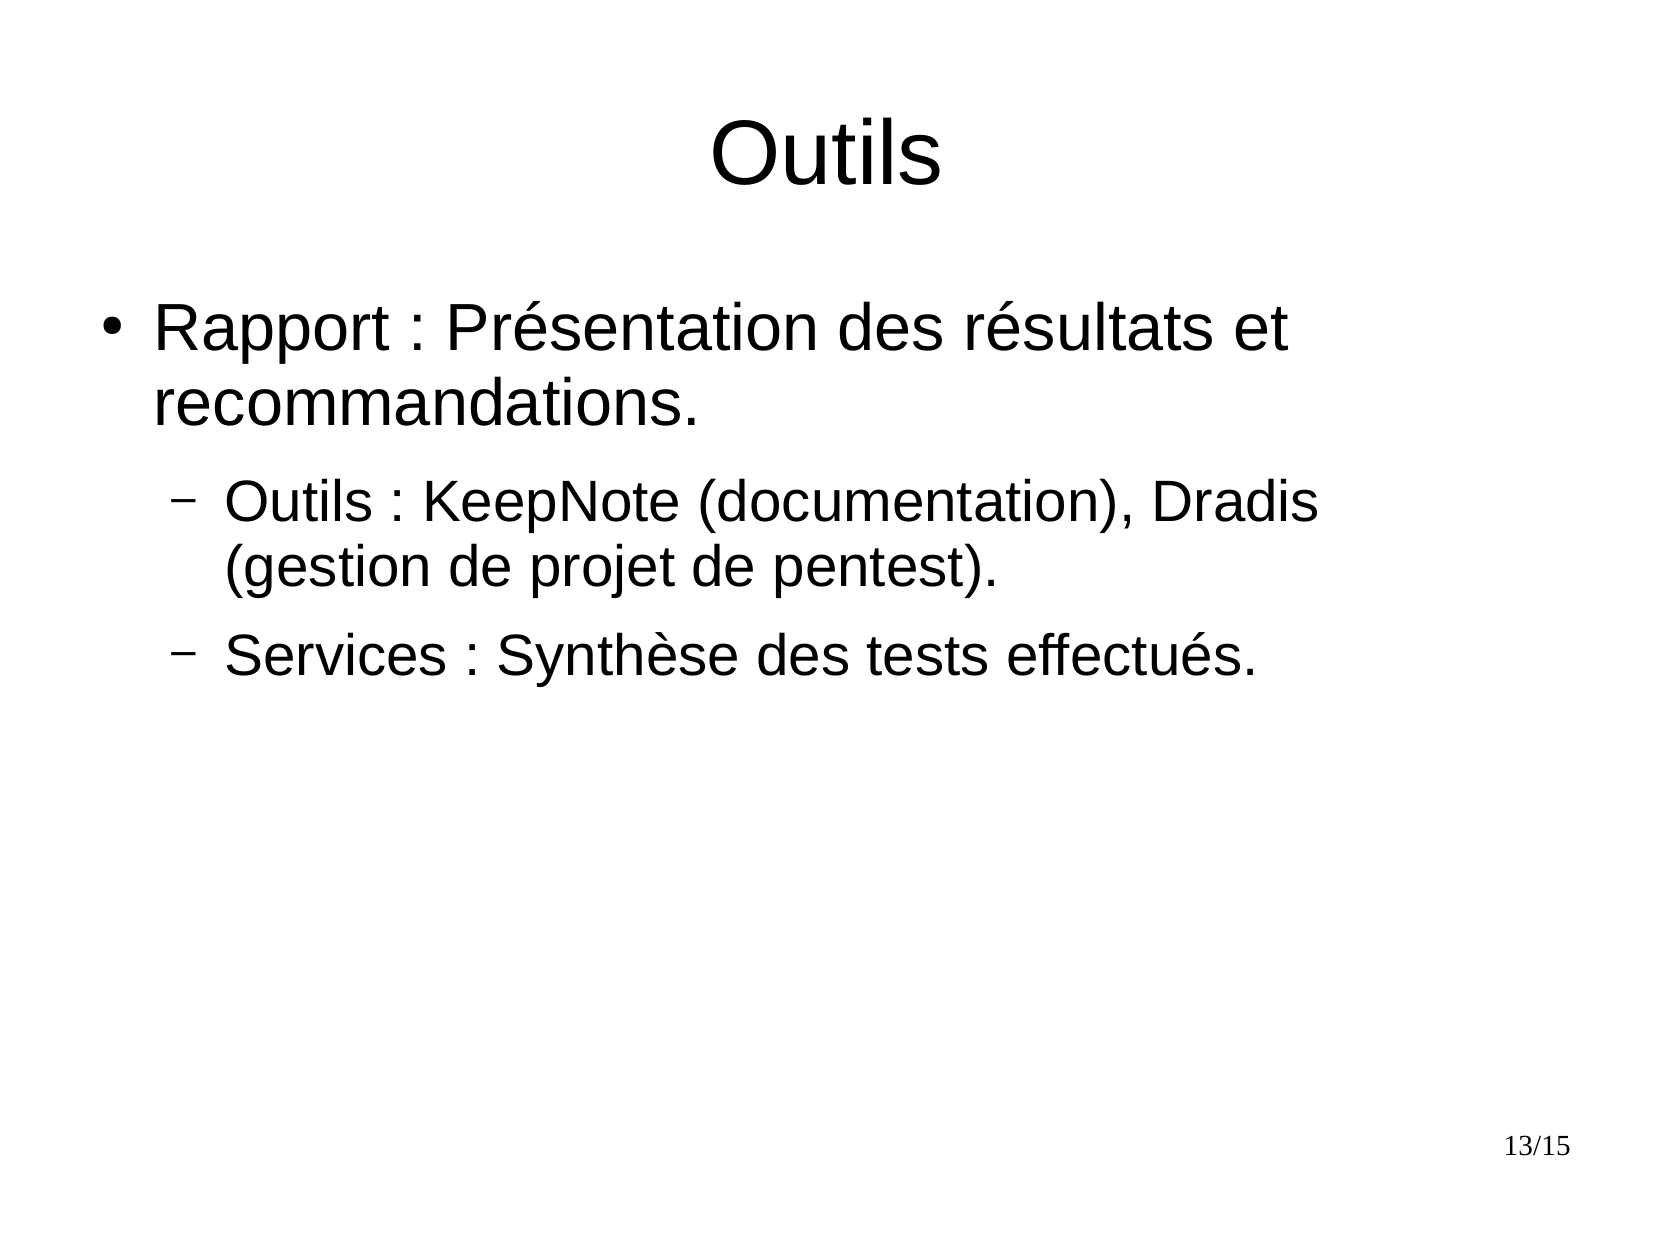

# Outils
Rapport : Présentation des résultats et recommandations.
Outils : KeepNote (documentation), Dradis (gestion de projet de pentest).
Services : Synthèse des tests effectués.
13